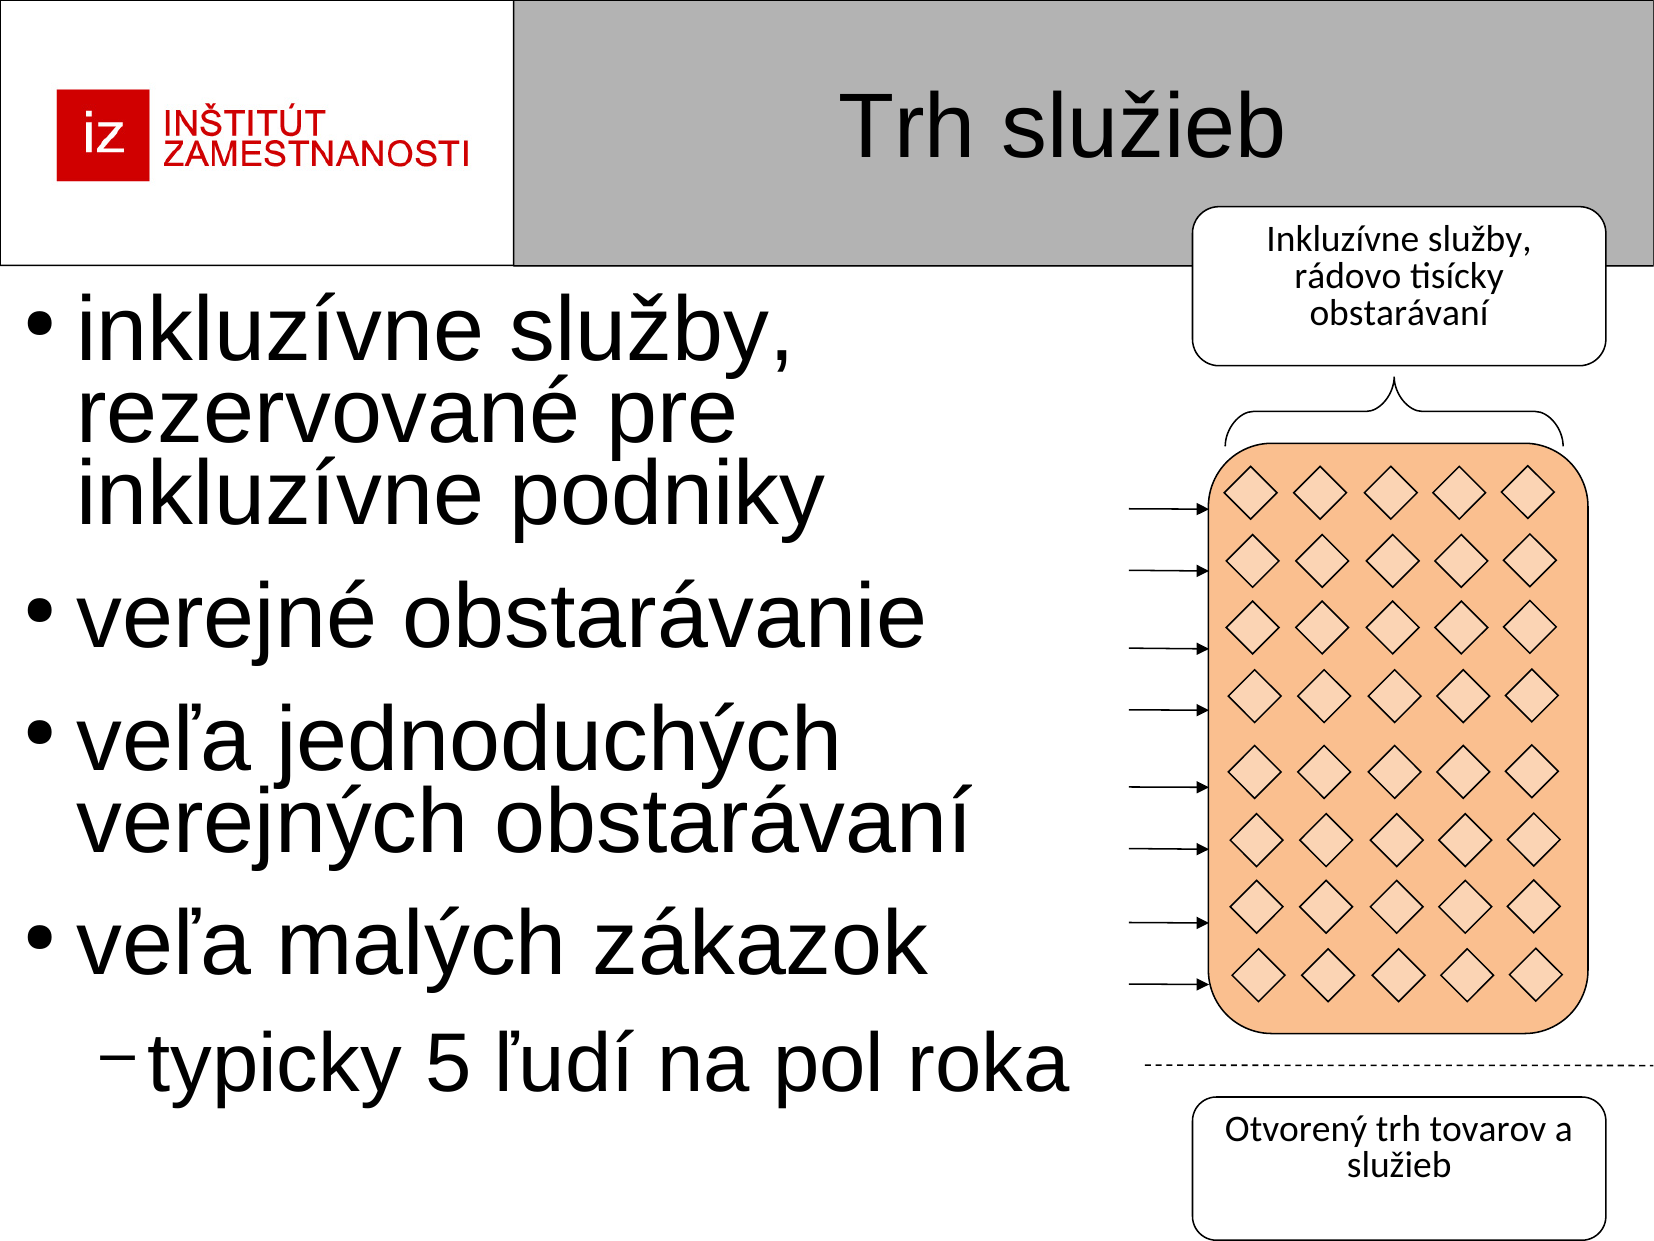

# Trh služieb
Inkluzívne služby, rádovo tisícky obstarávaní
Otvorený trh tovarov a služieb
inkluzívne služby, rezervované pre inkluzívne podniky
verejné obstarávanie
veľa jednoduchých verejných obstarávaní
veľa malých zákazok
typicky 5 ľudí na pol roka